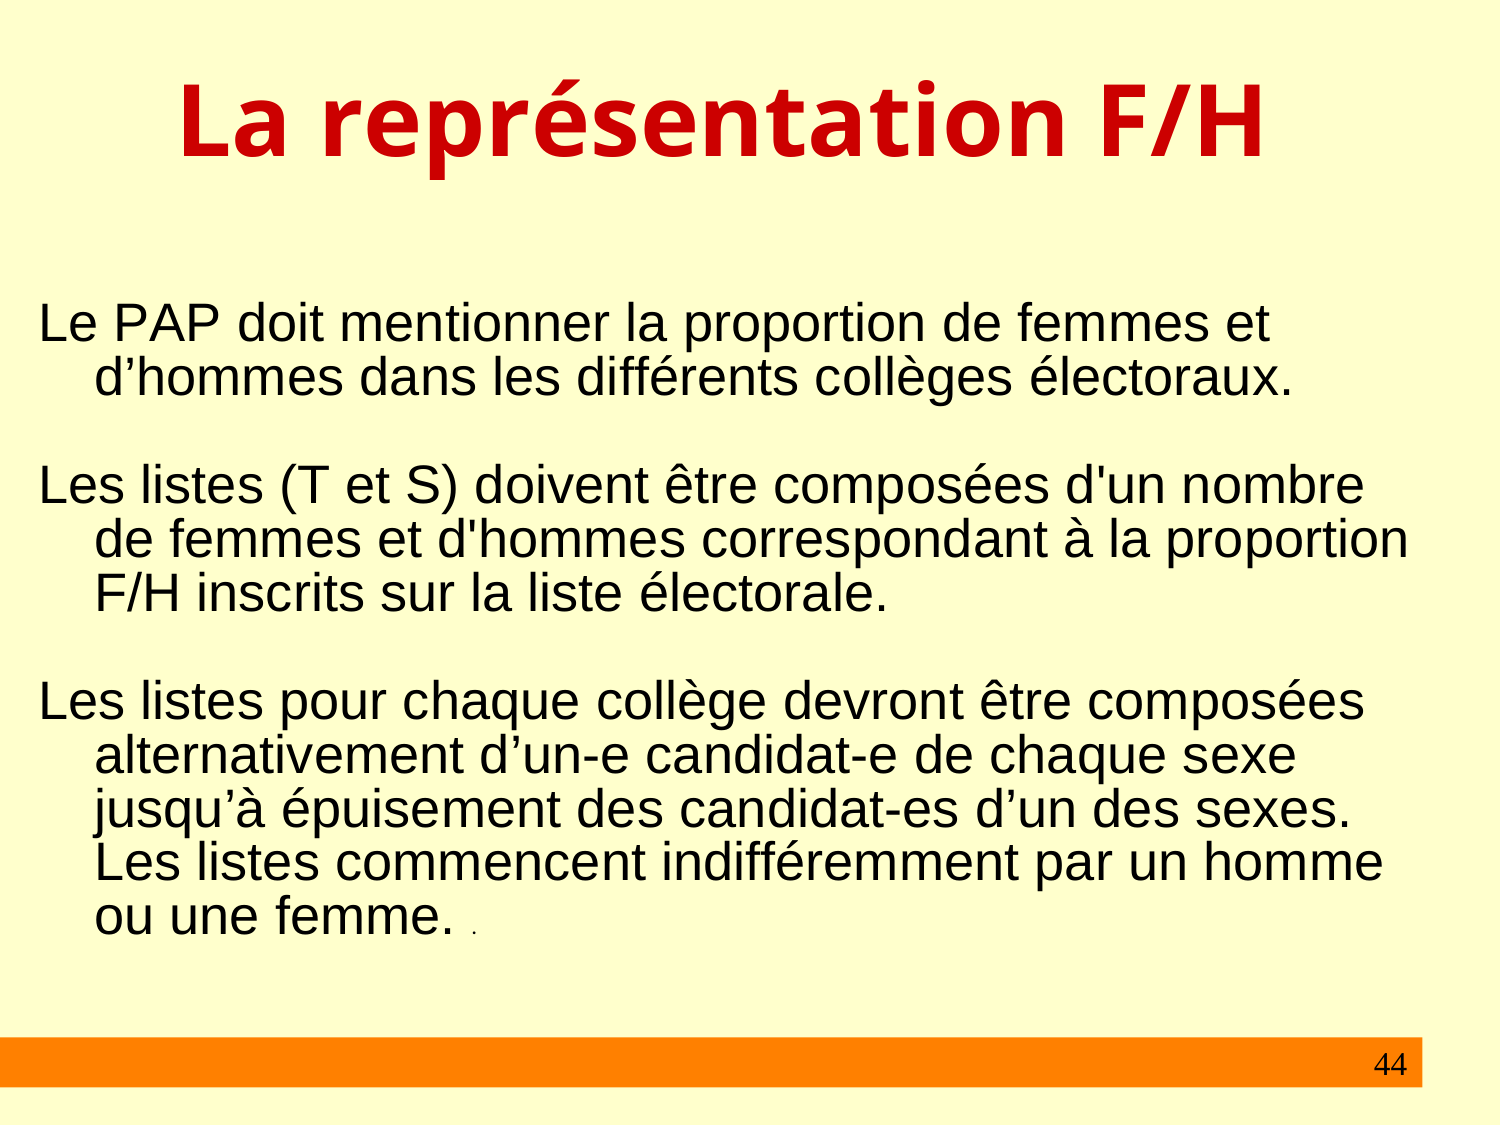

# La représentation F/H
Le PAP doit mentionner la proportion de femmes et d’hommes dans les différents collèges électoraux.
Les listes (T et S) doivent être composées d'un nombre de femmes et d'hommes correspondant à la proportion F/H inscrits sur la liste électorale.
Les listes pour chaque collège devront être composées alternativement d’un-e candidat-e de chaque sexe jusqu’à épuisement des candidat-es d’un des sexes. Les listes commencent indifféremment par un homme ou une femme. .